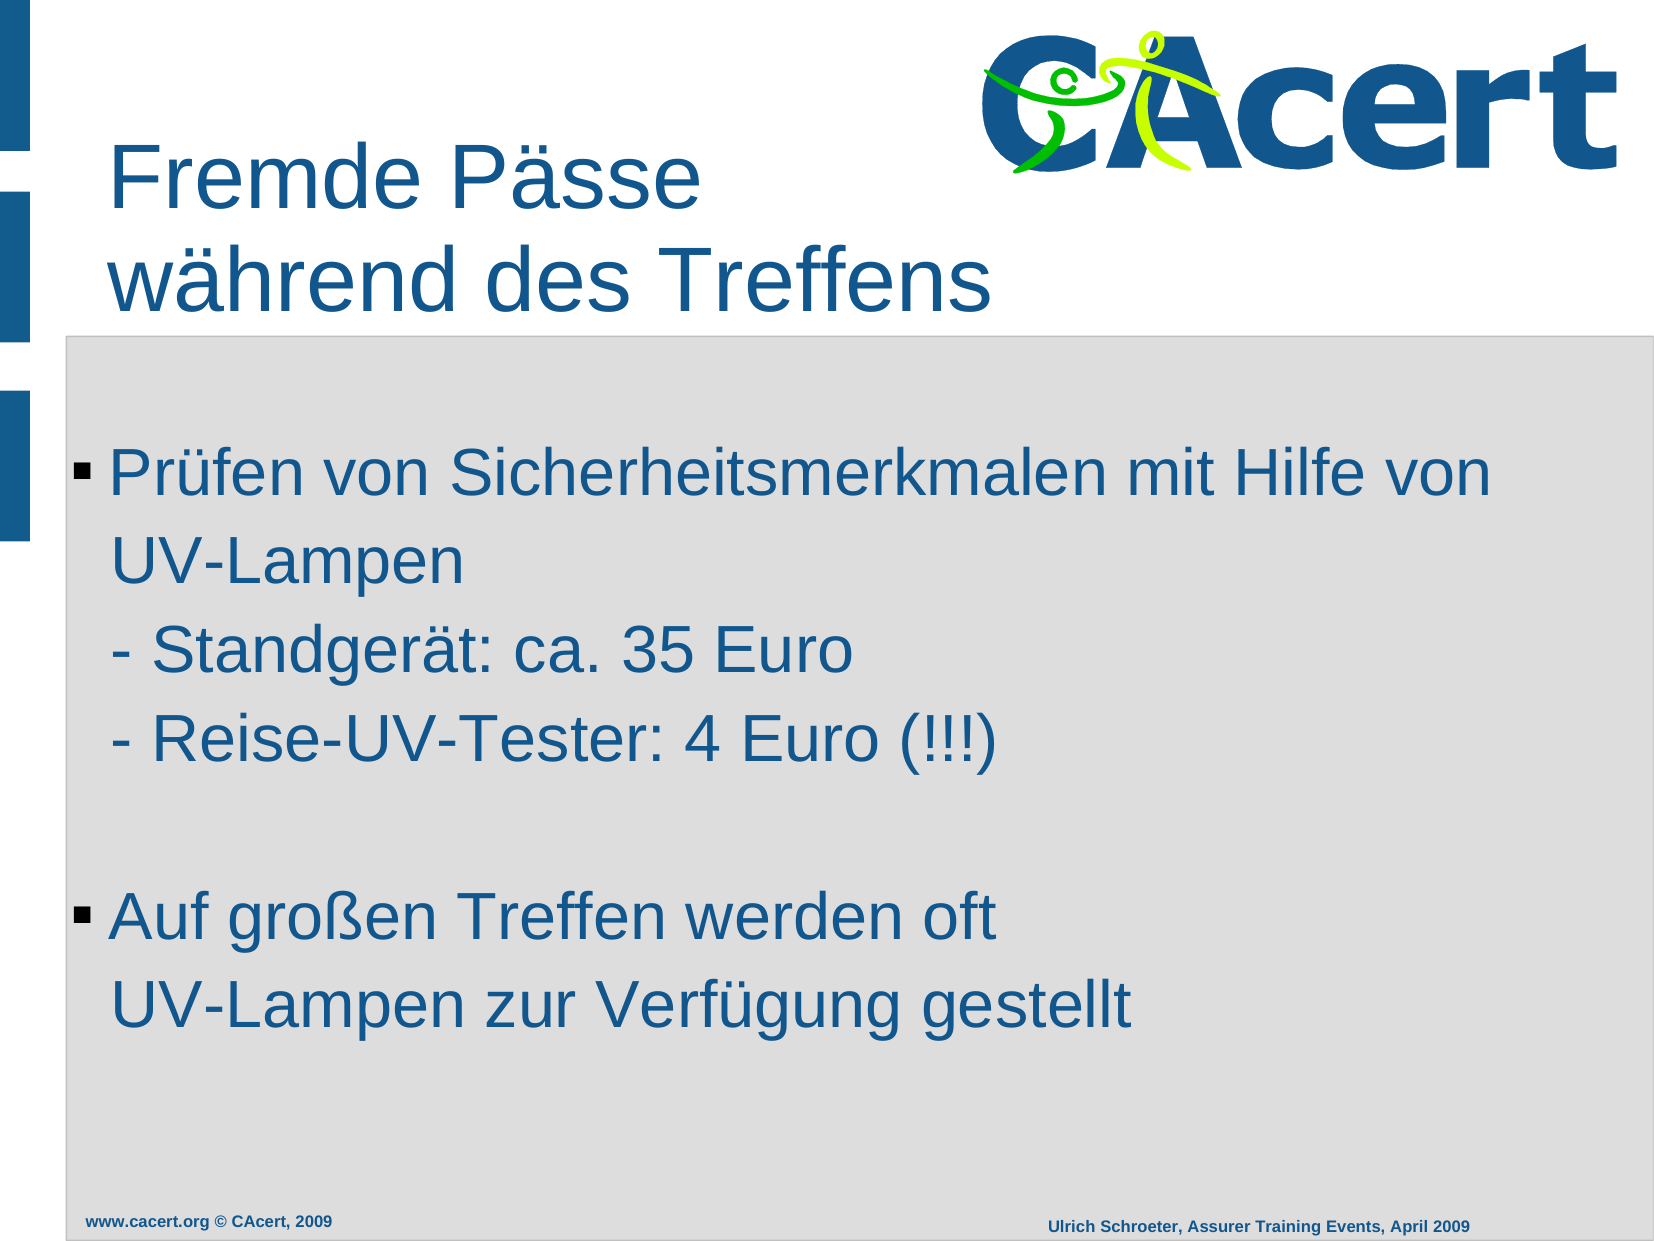

Fremde Pässe
während des Treffens
 Prüfen von Sicherheitsmerkmalen mit Hilfe von
 UV-Lampen
 - Standgerät: ca. 35 Euro
 - Reise-UV-Tester: 4 Euro (!!!)
 Auf großen Treffen werden oft
 UV-Lampen zur Verfügung gestellt